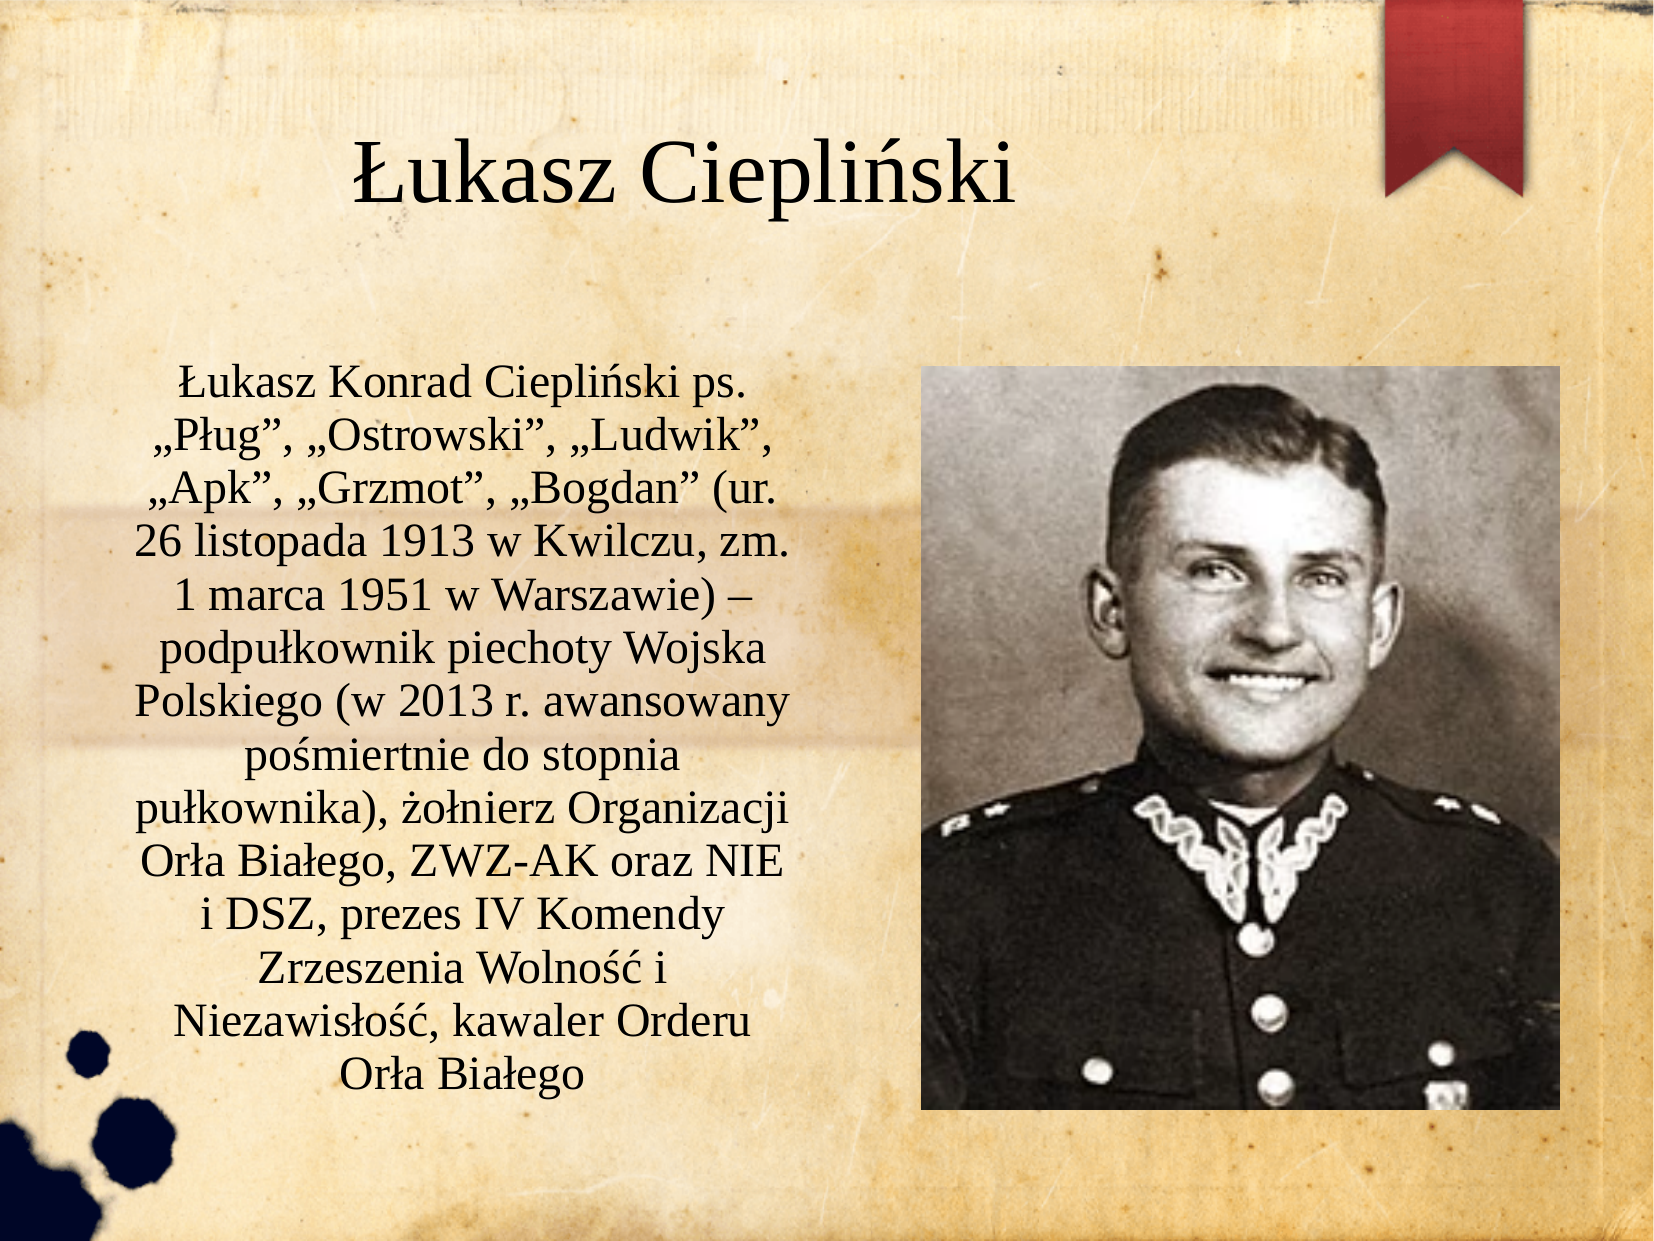

# Łukasz Ciepliński
Łukasz Konrad Ciepliński ps. „Pług”, „Ostrowski”, „Ludwik”, „Apk”, „Grzmot”, „Bogdan” (ur. 26 listopada 1913 w Kwilczu, zm. 1 marca 1951 w Warszawie) – podpułkownik piechoty Wojska Polskiego (w 2013 r. awansowany pośmiertnie do stopnia pułkownika), żołnierz Organizacji Orła Białego, ZWZ-AK oraz NIE i DSZ, prezes IV Komendy Zrzeszenia Wolność i Niezawisłość, kawaler Orderu Orła Białego